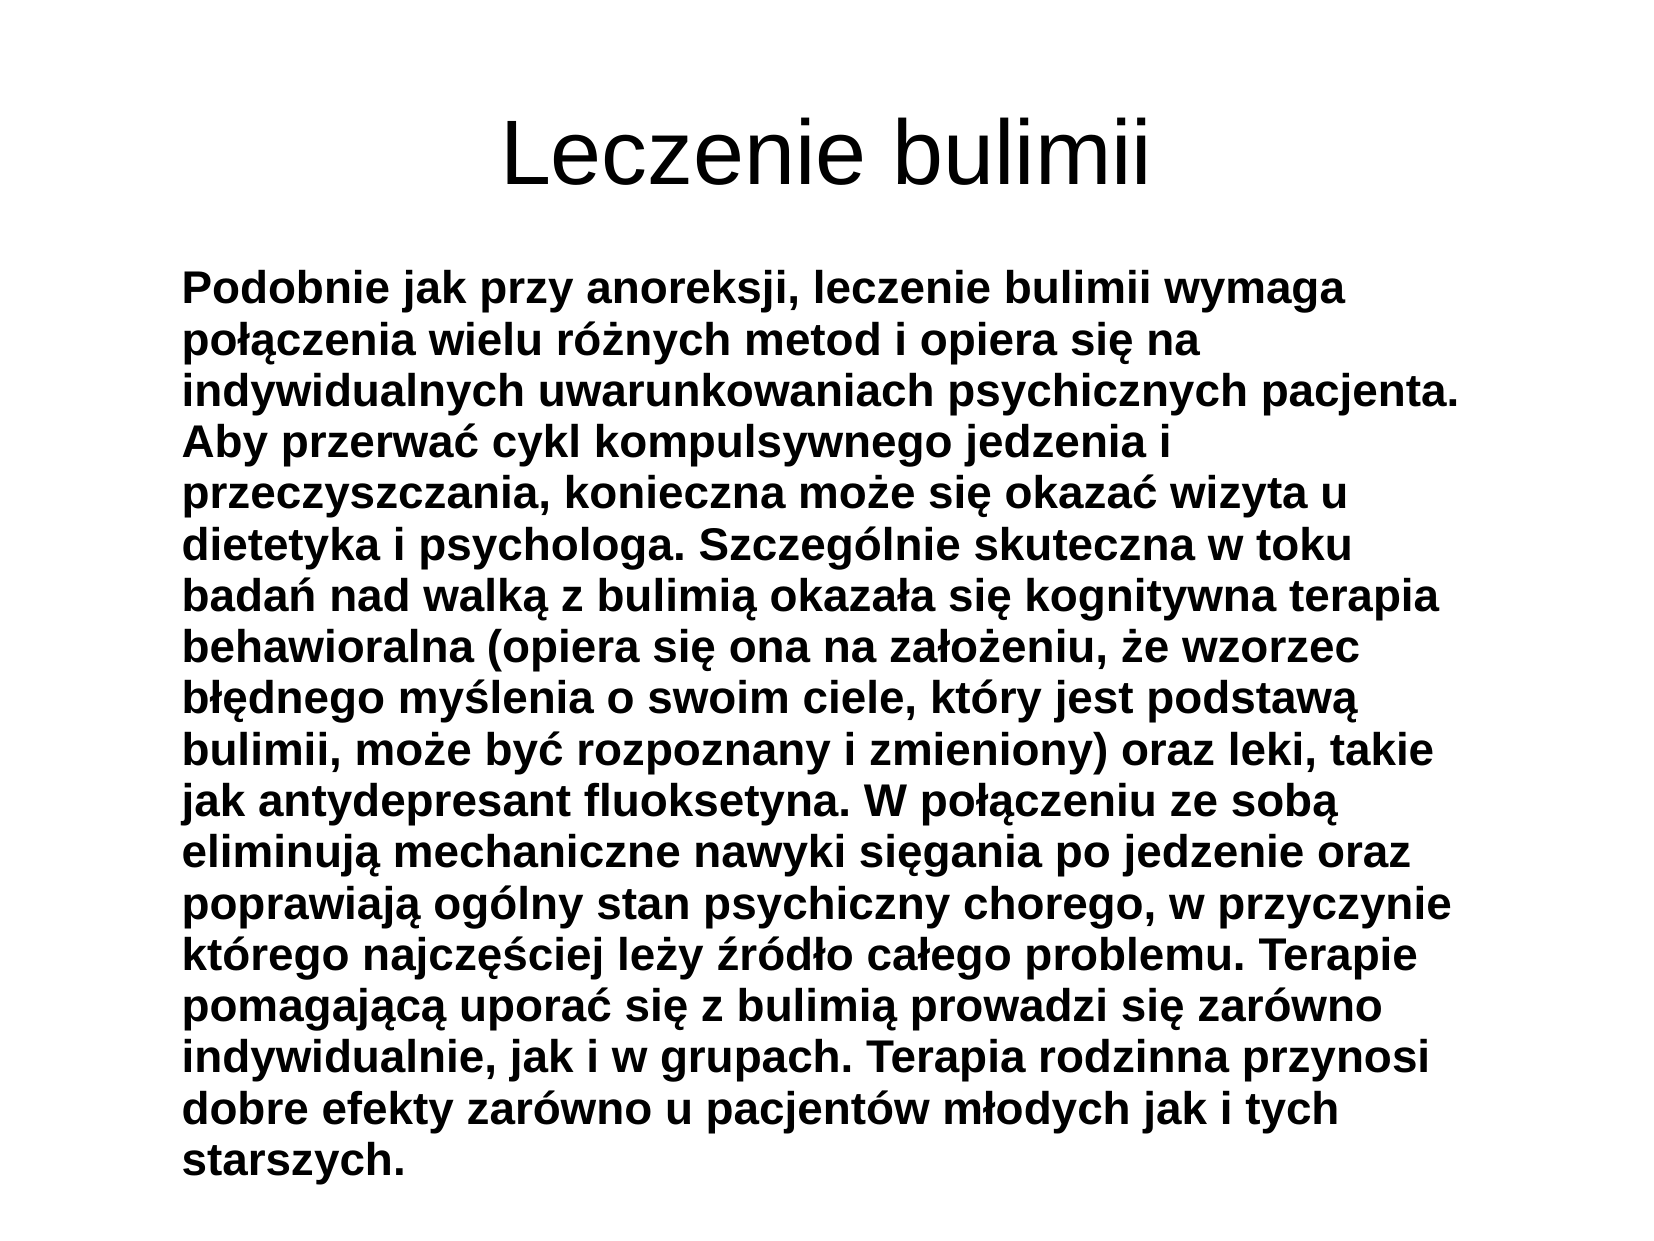

# Leczenie bulimii
Podobnie jak przy anoreksji, leczenie bulimii wymaga połączenia wielu różnych metod i opiera się na indywidualnych uwarunkowaniach psychicznych pacjenta. Aby przerwać cykl kompulsywnego jedzenia i przeczyszczania, konieczna może się okazać wizyta u dietetyka i psychologa. Szczególnie skuteczna w toku badań nad walką z bulimią okazała się kognitywna terapia behawioralna (opiera się ona na założeniu, że wzorzec błędnego myślenia o swoim ciele, który jest podstawą bulimii, może być rozpoznany i zmieniony) oraz leki, takie jak antydepresant fluoksetyna. W połączeniu ze sobą eliminują mechaniczne nawyki sięgania po jedzenie oraz poprawiają ogólny stan psychiczny chorego, w przyczynie którego najczęściej leży źródło całego problemu. Terapie pomagającą uporać się z bulimią prowadzi się zarówno indywidualnie, jak i w grupach. Terapia rodzinna przynosi dobre efekty zarówno u pacjentów młodych jak i tych starszych.